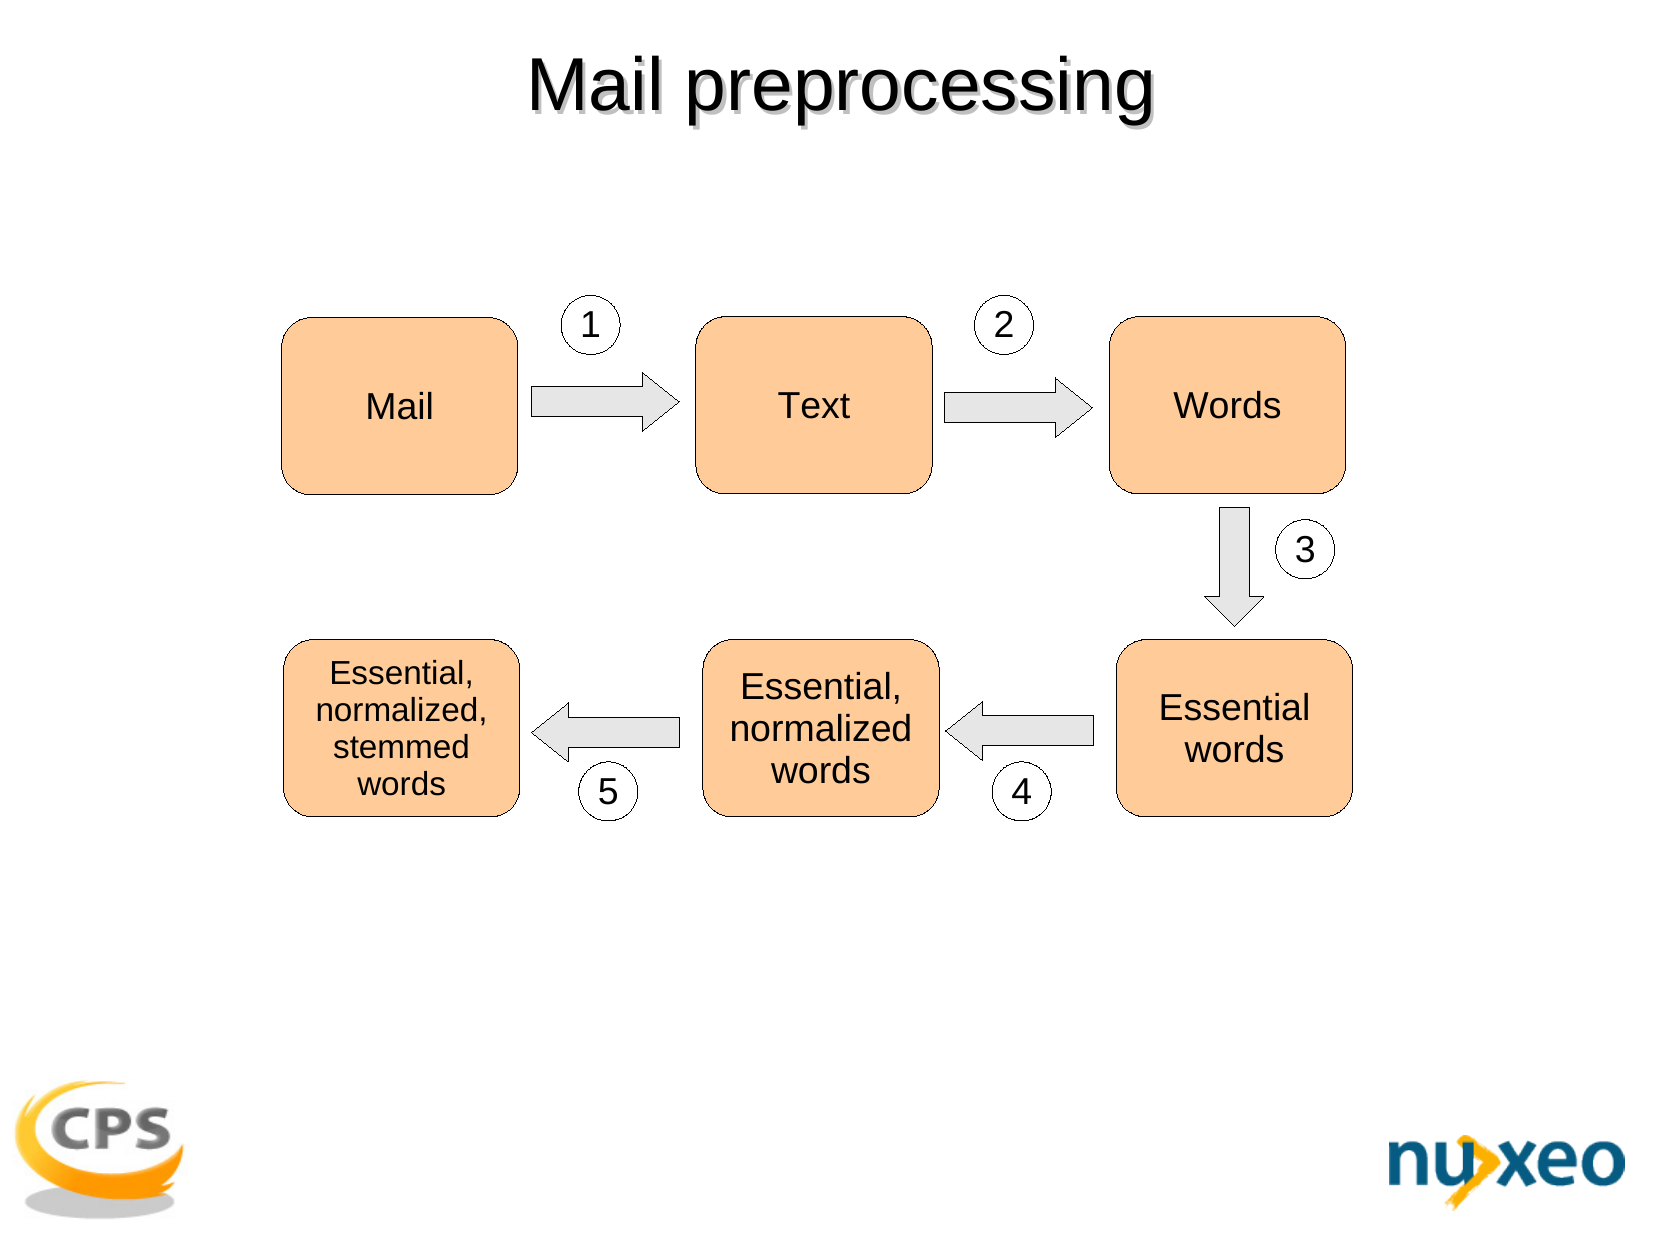

Mail preprocessing
1
2
Text
Words
Mail
3
Essential,
normalized,
stemmed
words
Essential,
normalized
words
Essential
words
5
4